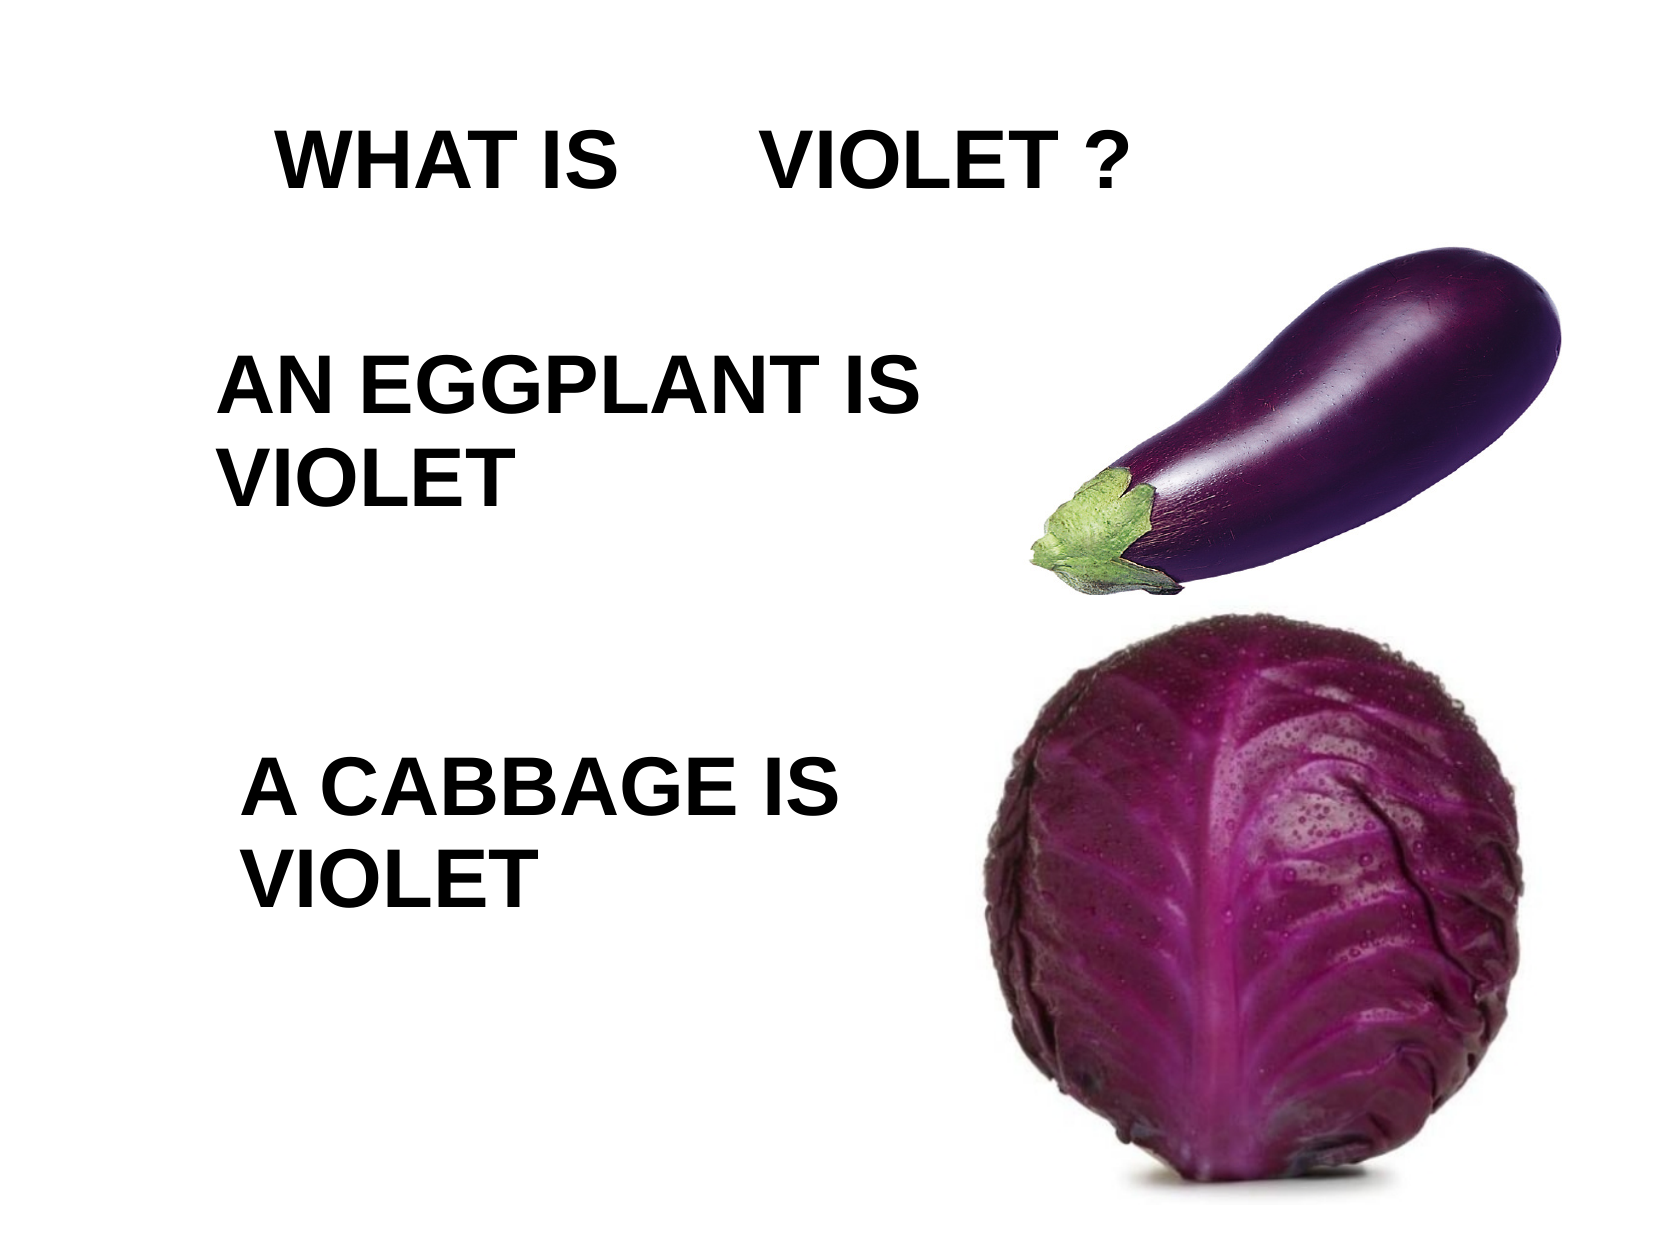

WHAT IS VIOLET ?
AN EGGPLANT IS VIOLET
A CABBAGE IS VIOLET